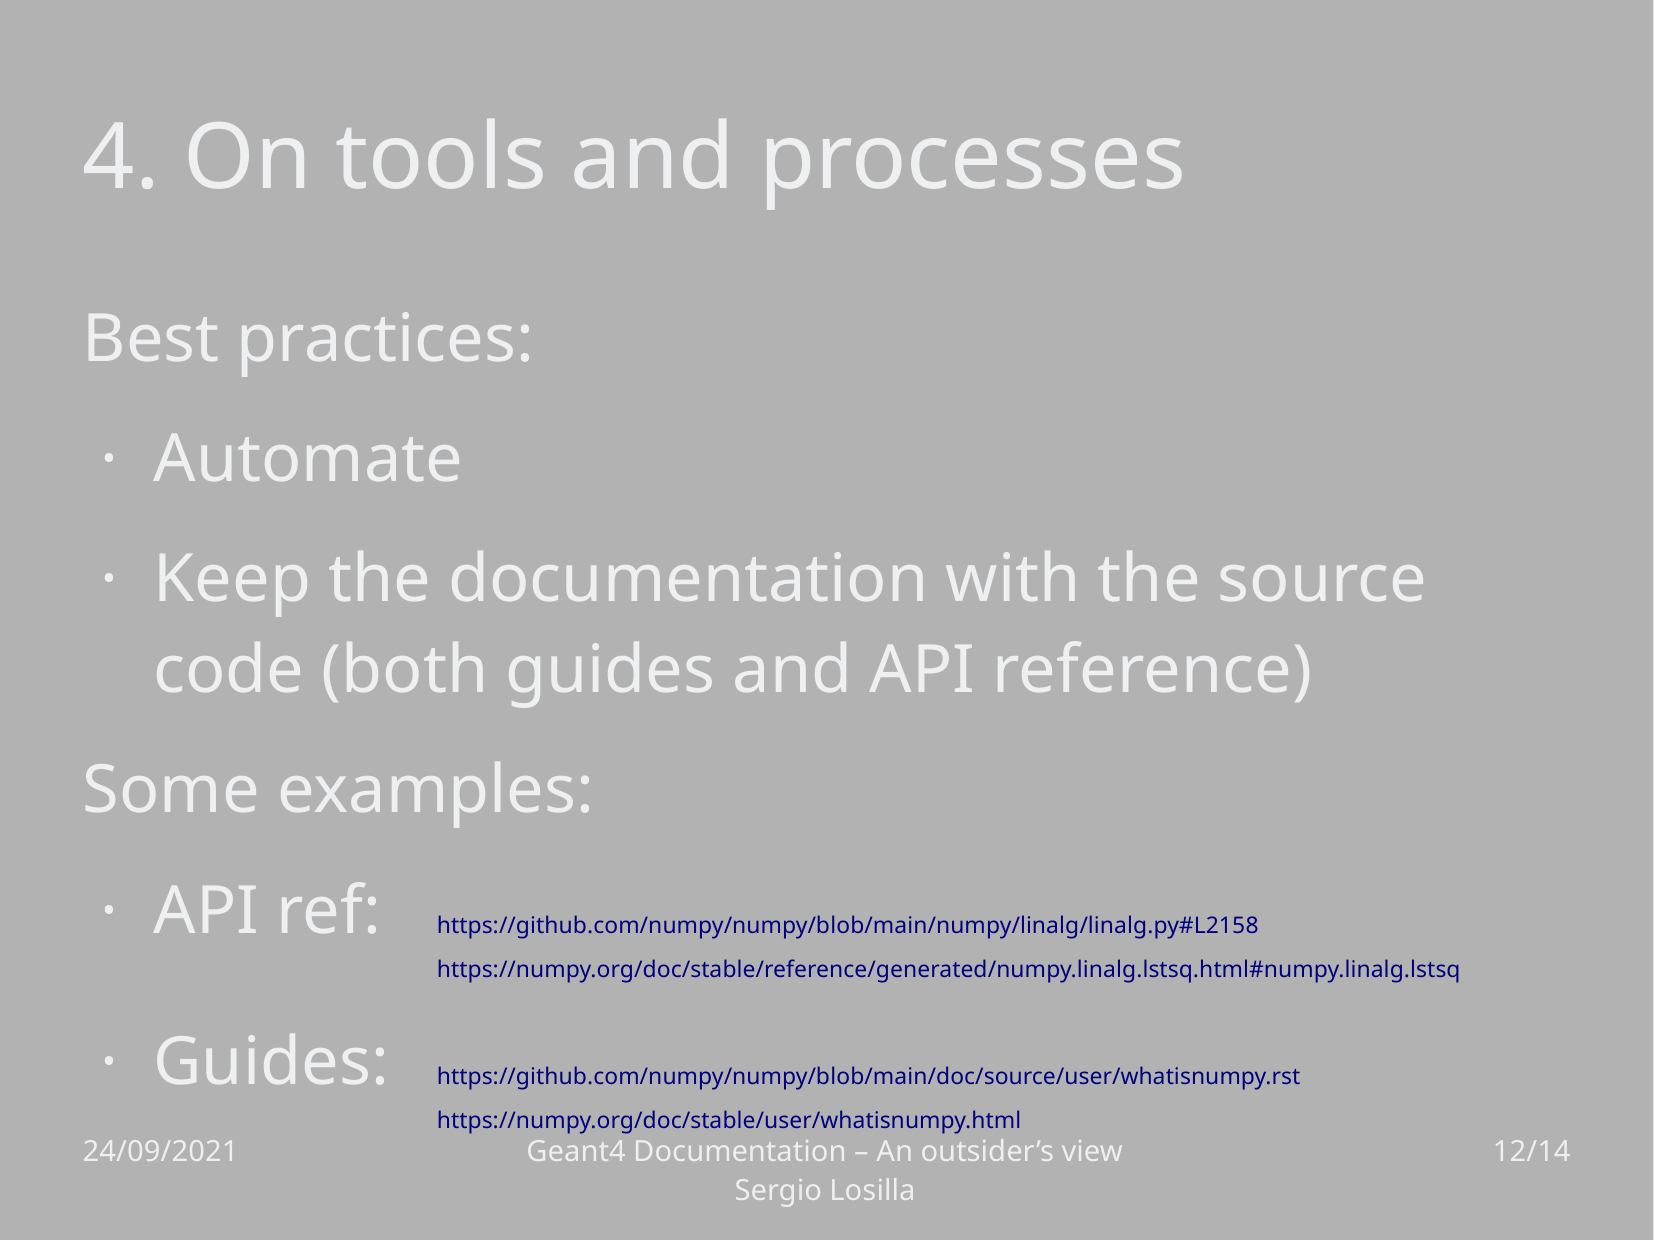

4. On tools and processes
# Best practices:
Automate
Keep the documentation with the source code (both guides and API reference)
Some examples:
API ref:	https://github.com/numpy/numpy/blob/main/numpy/linalg/linalg.py#L2158
	https://numpy.org/doc/stable/reference/generated/numpy.linalg.lstsq.html#numpy.linalg.lstsq
Guides:	https://github.com/numpy/numpy/blob/main/doc/source/user/whatisnumpy.rst
	https://numpy.org/doc/stable/user/whatisnumpy.html
12